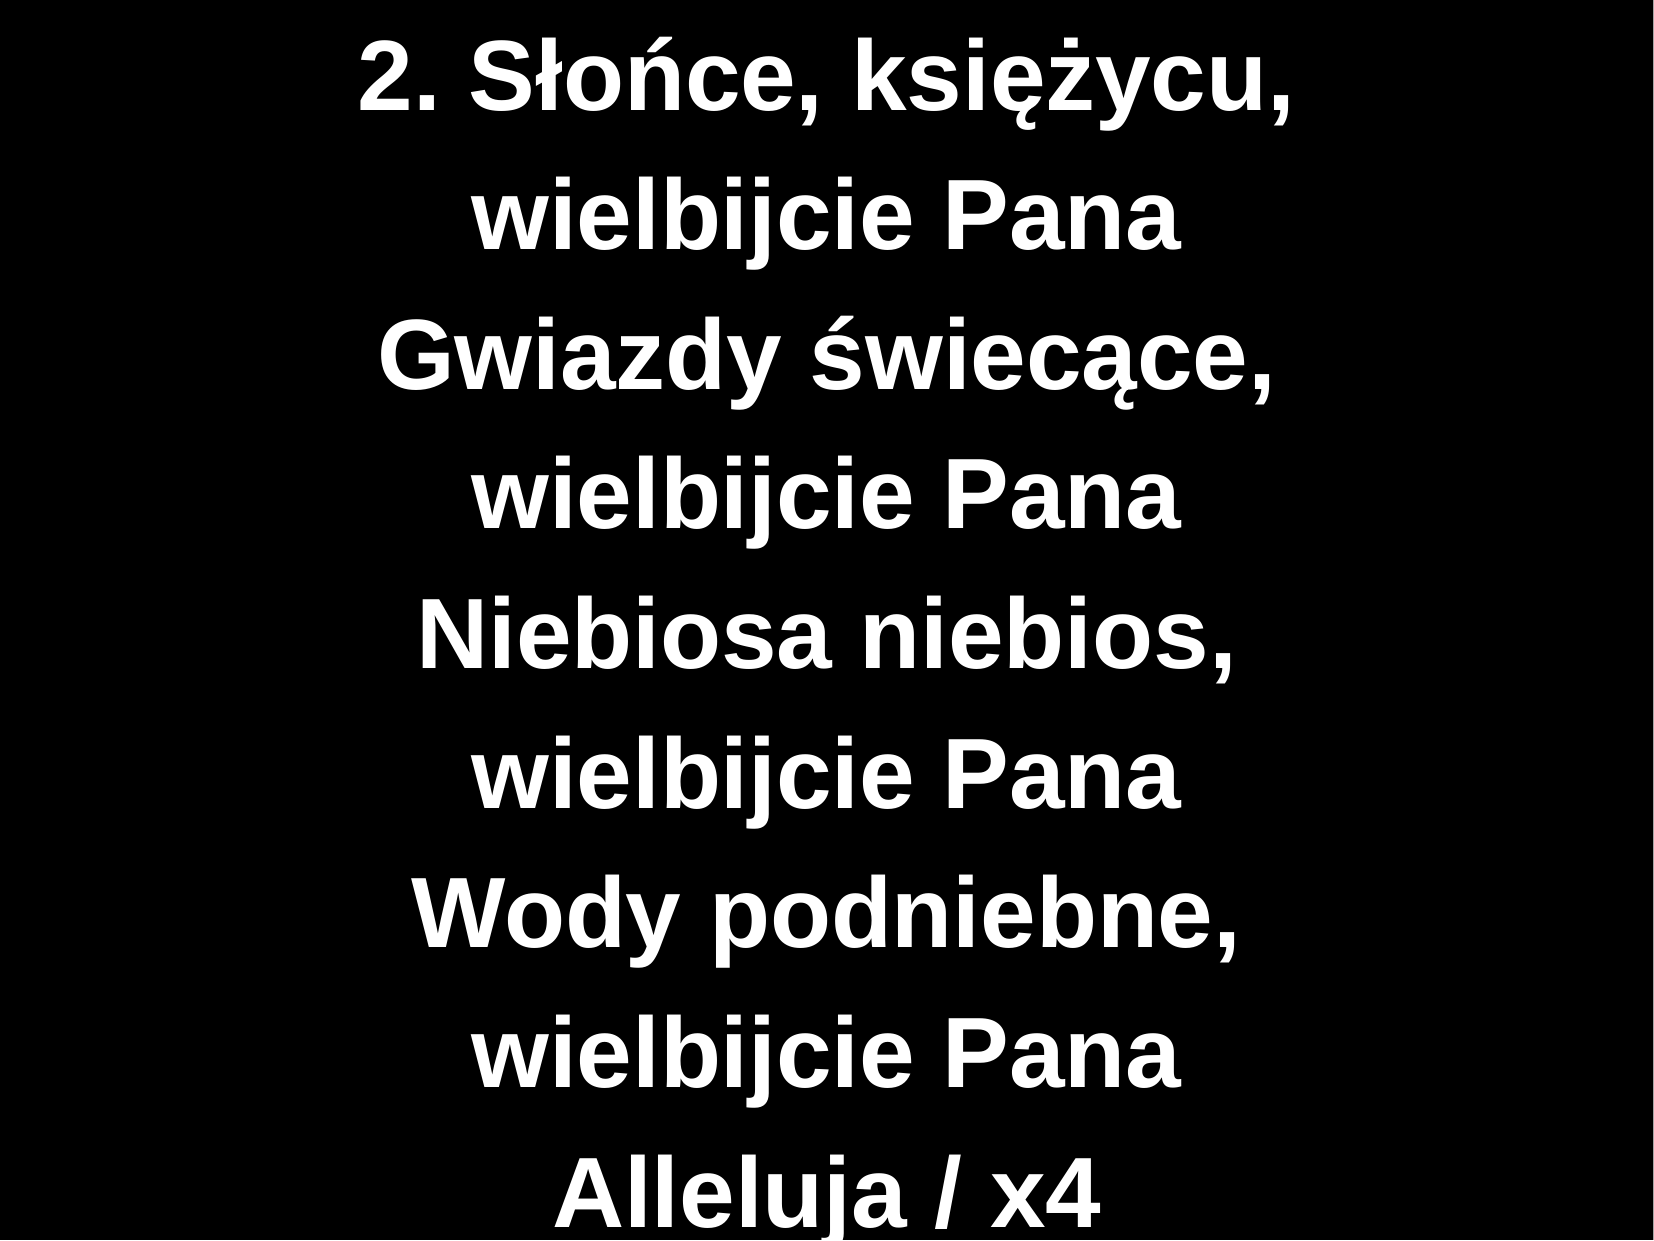

# 2. Słońce, księżycu,
wielbijcie Pana
Gwiazdy świecące,
wielbijcie Pana
Niebiosa niebios,
wielbijcie Pana
Wody podniebne,
wielbijcie Pana
Alleluja / x4